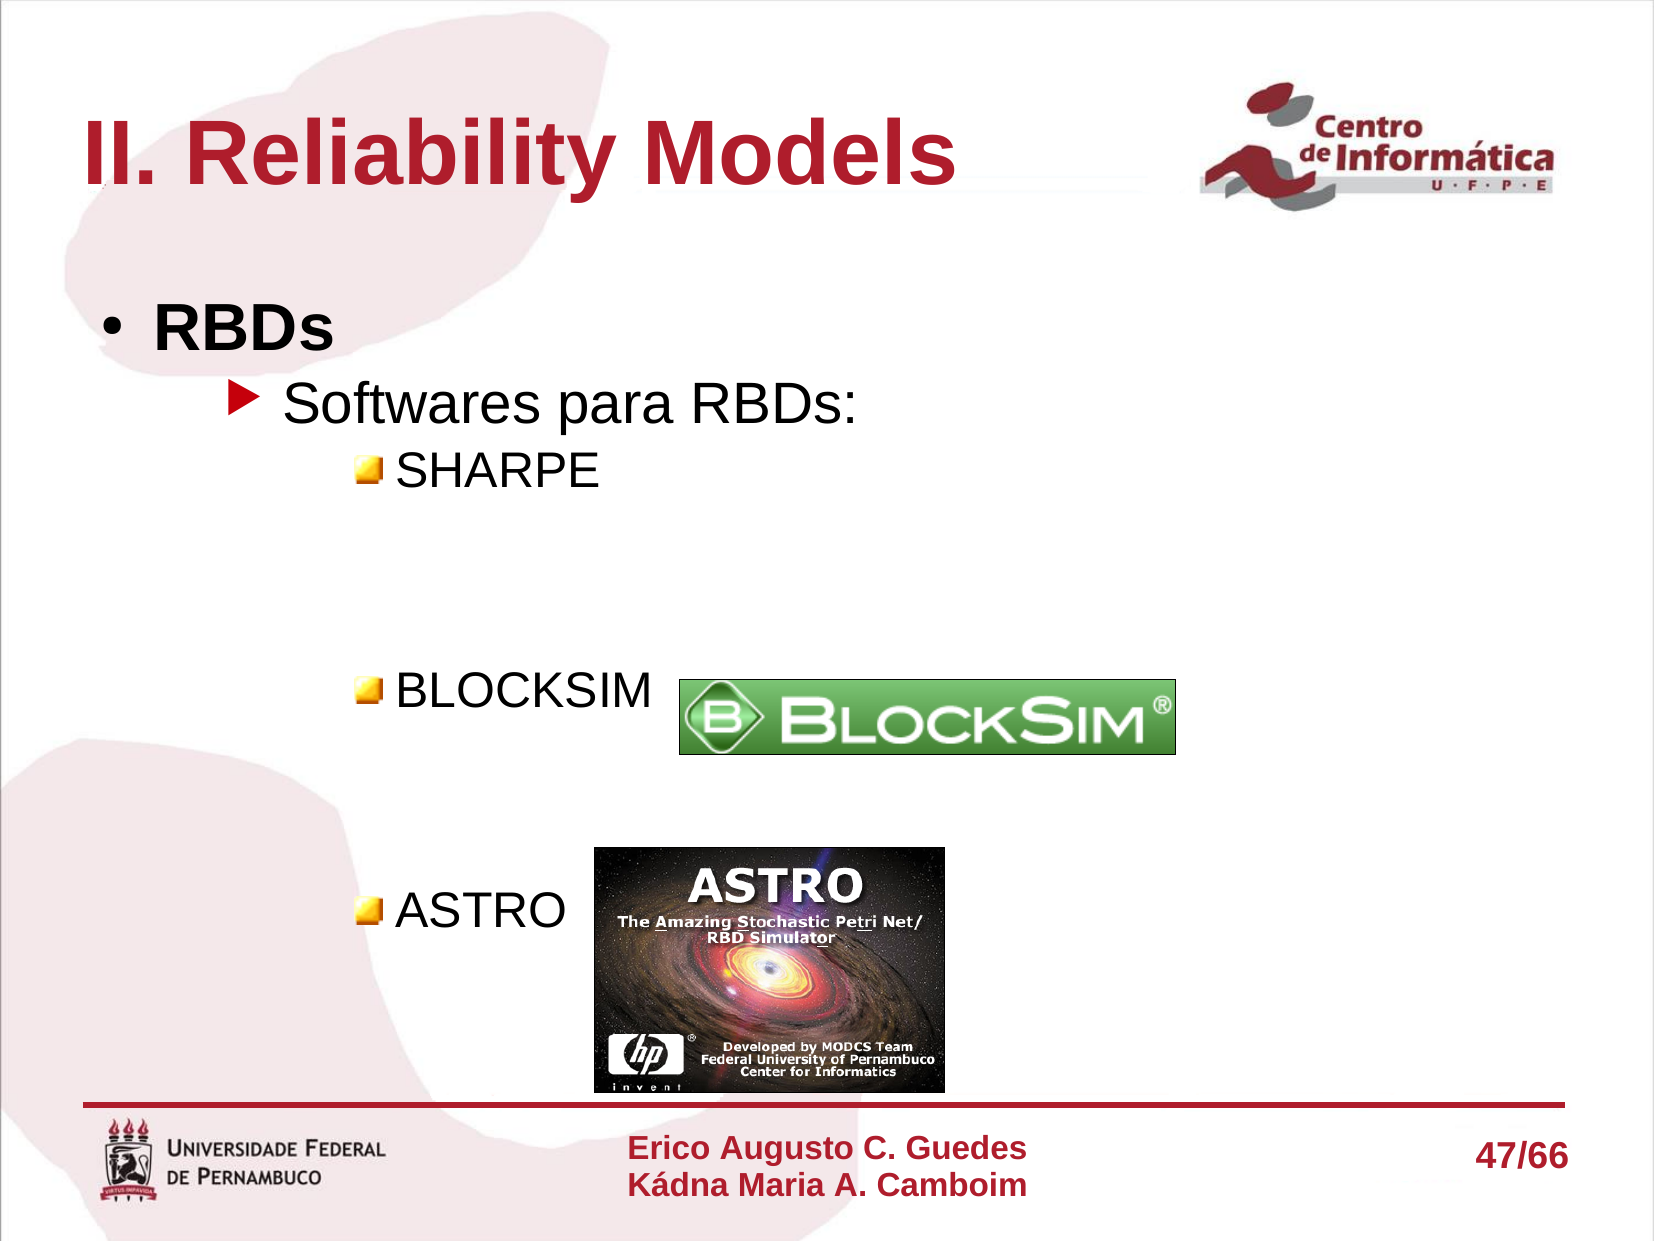

# II. Reliability Models
RBDs
 Softwares para RBDs:
SHARPE
BLOCKSIM
ASTRO